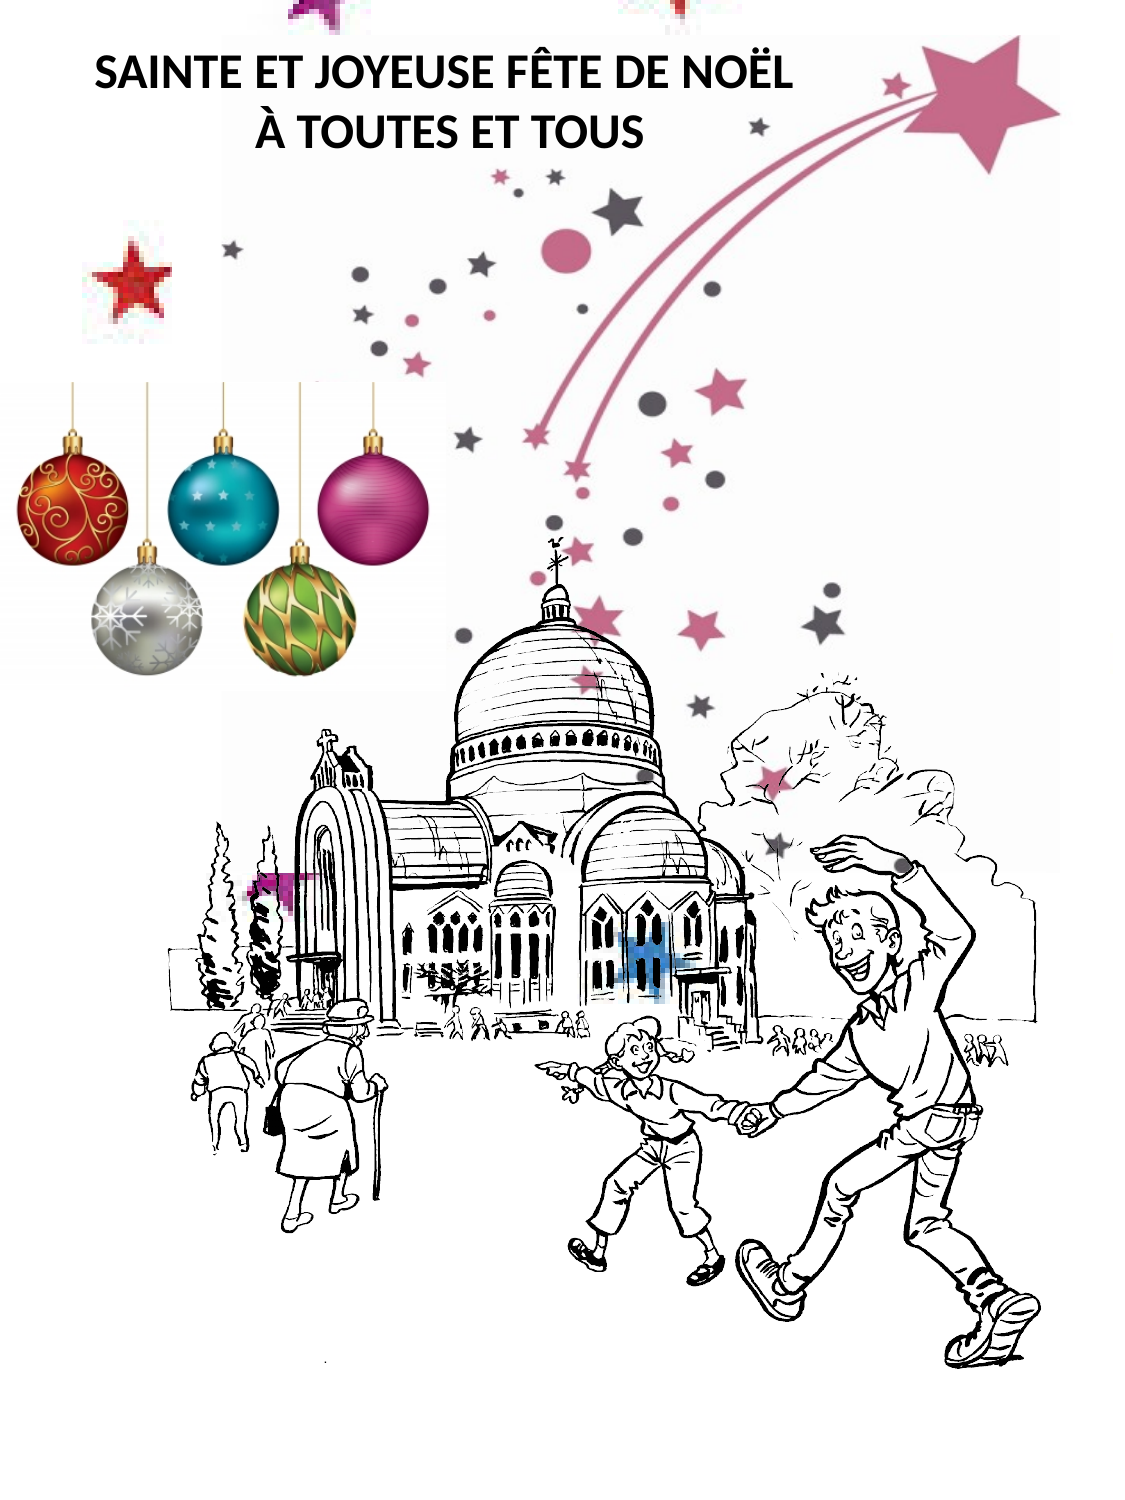

SAINTE ET JOYEUSE FÊTE DE NOËL
À TOUTES ET TOUS